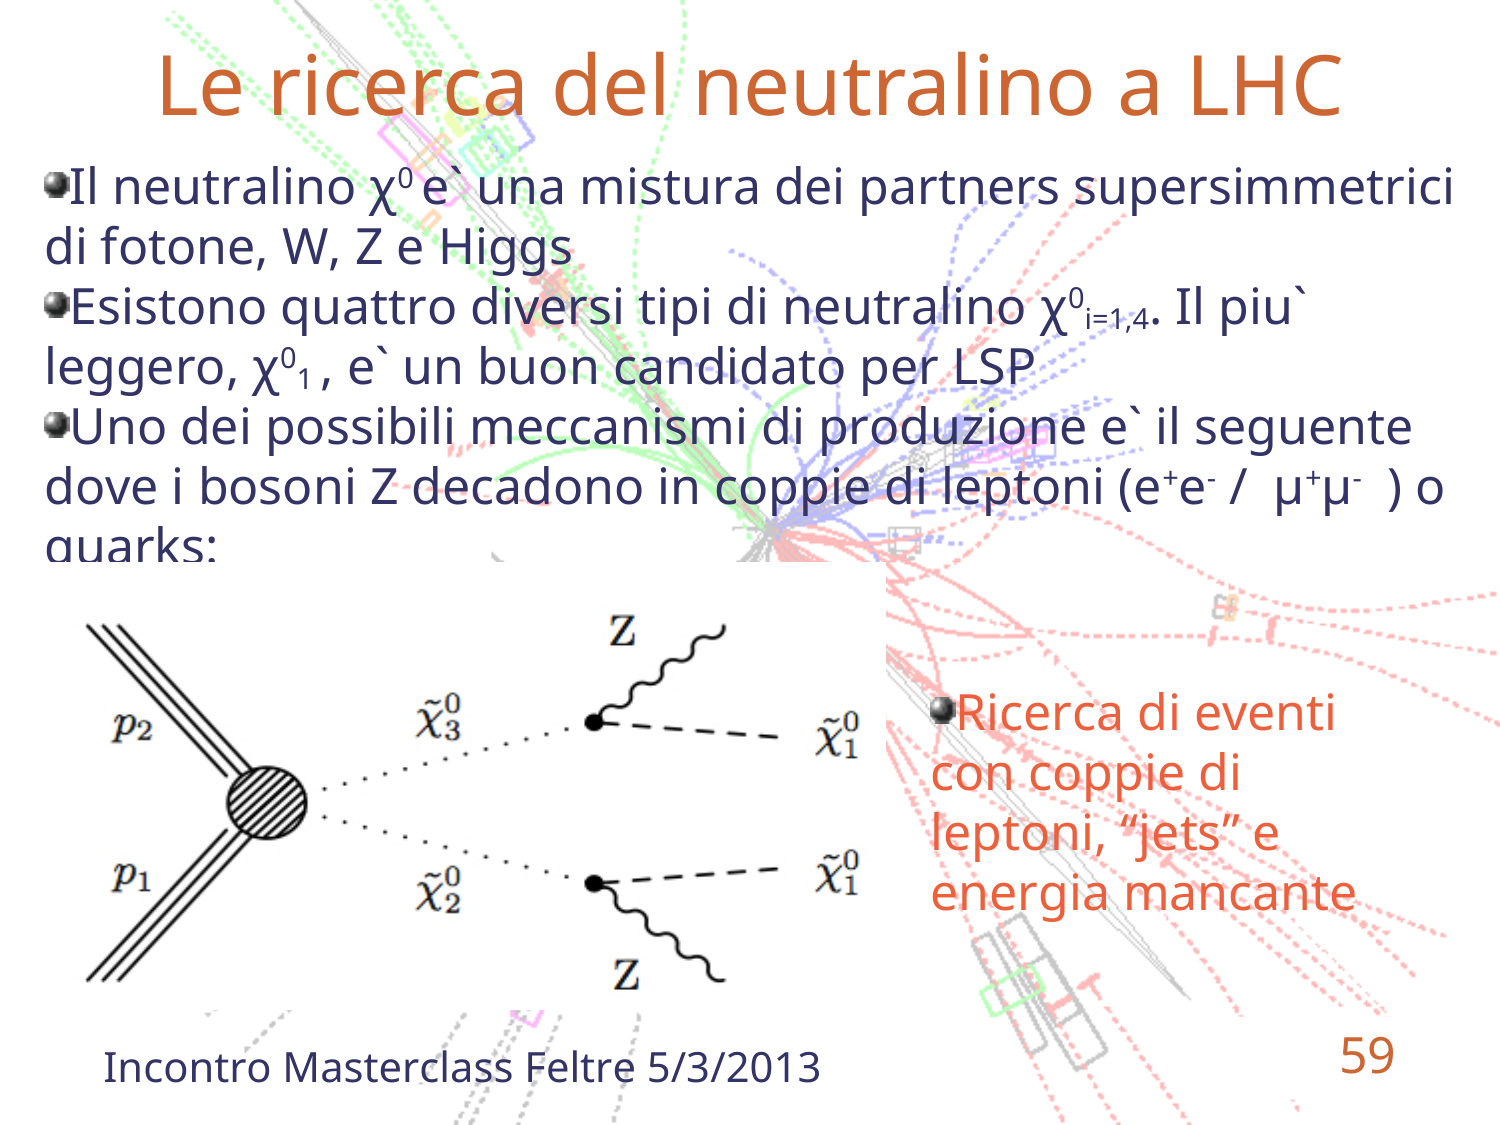

# Le ricerca del neutralino a LHC
Il neutralino χ0 e` una mistura dei partners supersimmetrici di fotone, W, Z e Higgs
Esistono quattro diversi tipi di neutralino χ0i=1,4. Il piu` leggero, χ01 , e` un buon candidato per LSP
Uno dei possibili meccanismi di produzione e` il seguente dove i bosoni Z decadono in coppie di leptoni (e+e- / μ+μ- ) o quarks:
Ricerca di eventi con coppie di leptoni, “jets” e energia mancante
59